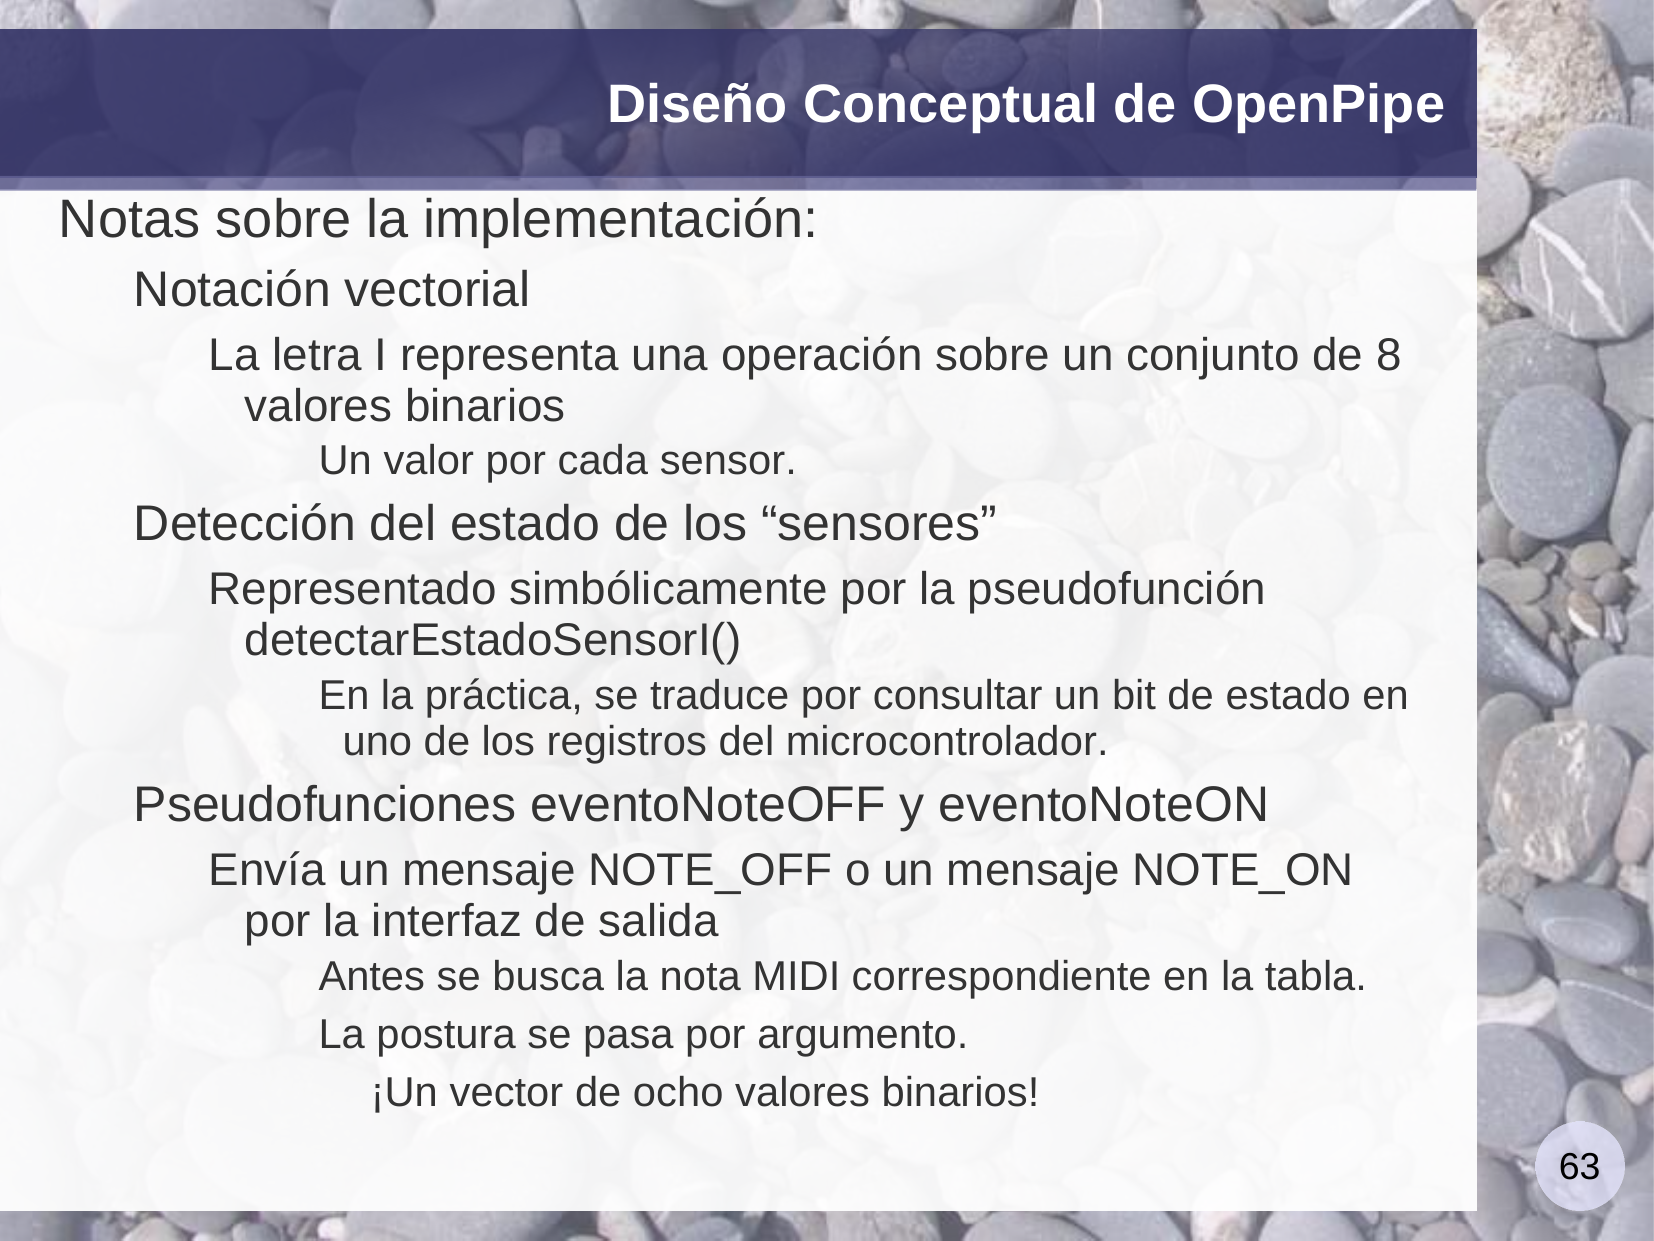

# Diseño Conceptual de OpenPipe
Notas sobre la implementación:
Notación vectorial
La letra I representa una operación sobre un conjunto de 8 valores binarios
 Un valor por cada sensor.
Detección del estado de los “sensores”
Representado simbólicamente por la pseudofunción detectarEstadoSensorI()
 En la práctica, se traduce por consultar un bit de estado en uno de los registros del microcontrolador.
Pseudofunciones eventoNoteOFF y eventoNoteON
Envía un mensaje NOTE_OFF o un mensaje NOTE_ON por la interfaz de salida
 Antes se busca la nota MIDI correspondiente en la tabla.
 La postura se pasa por argumento.
 ¡Un vector de ocho valores binarios!